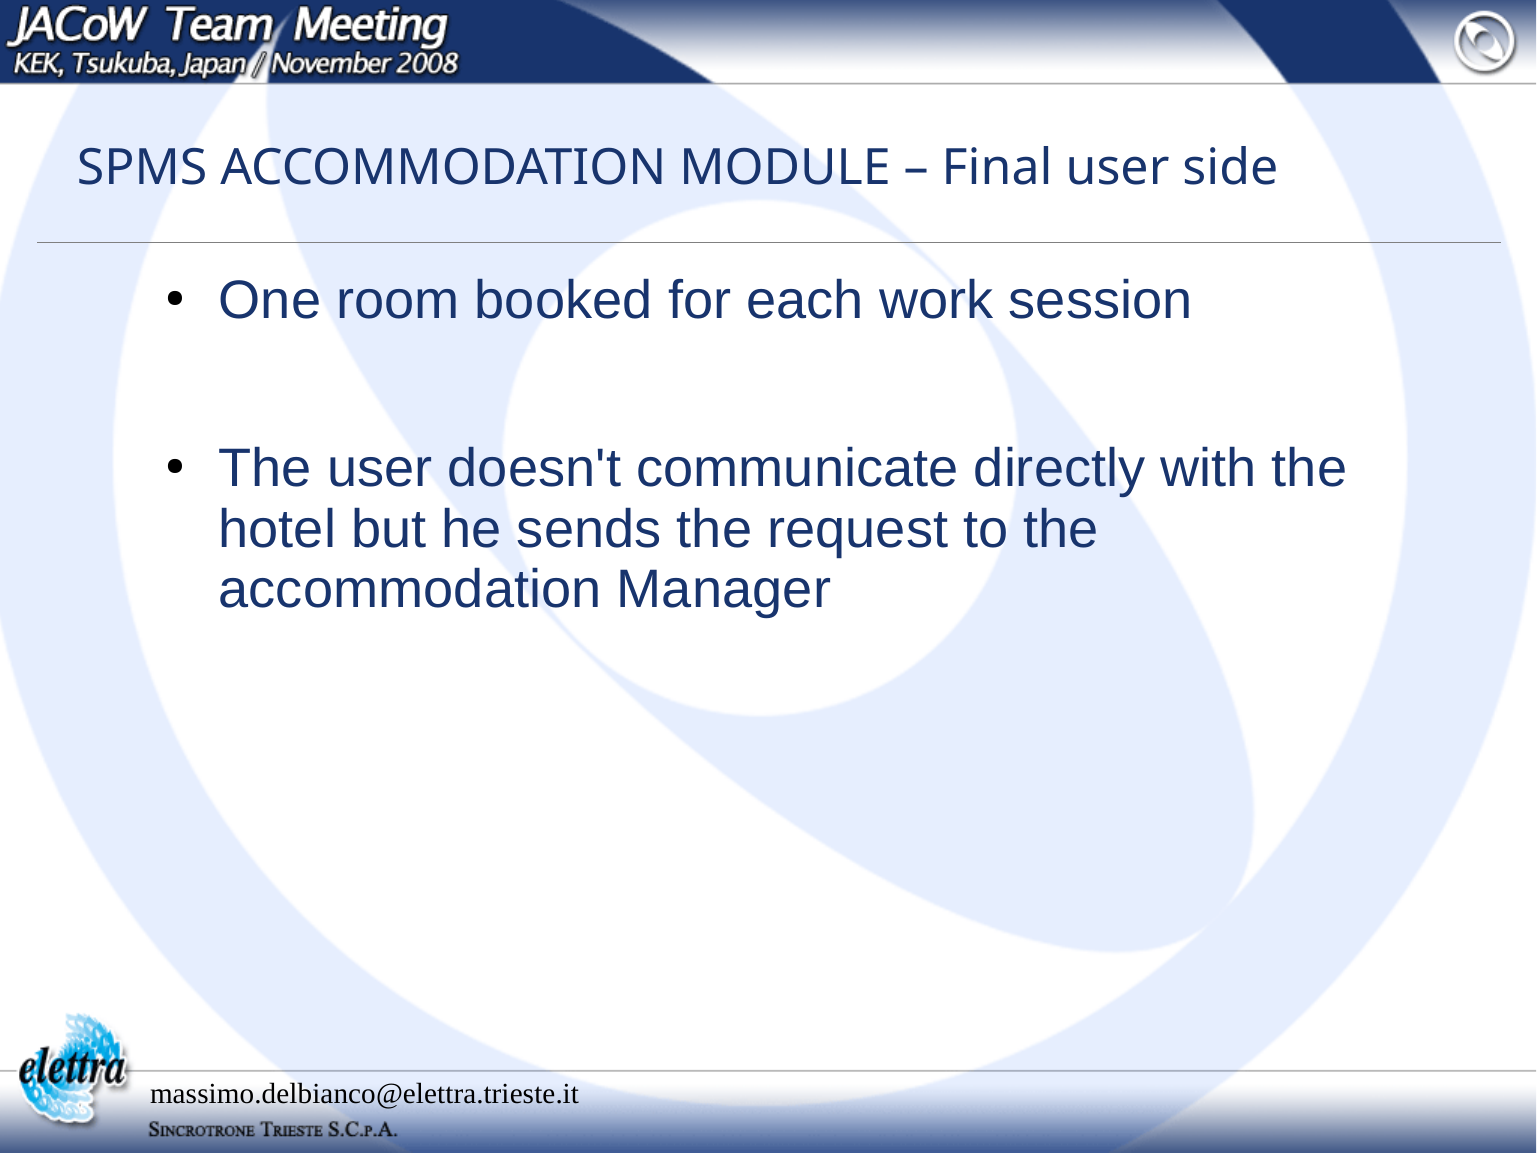

# SPMS ACCOMMODATION MODULE – Final user side
One room booked for each work session
The user doesn't communicate directly with the hotel but he sends the request to the accommodation Manager